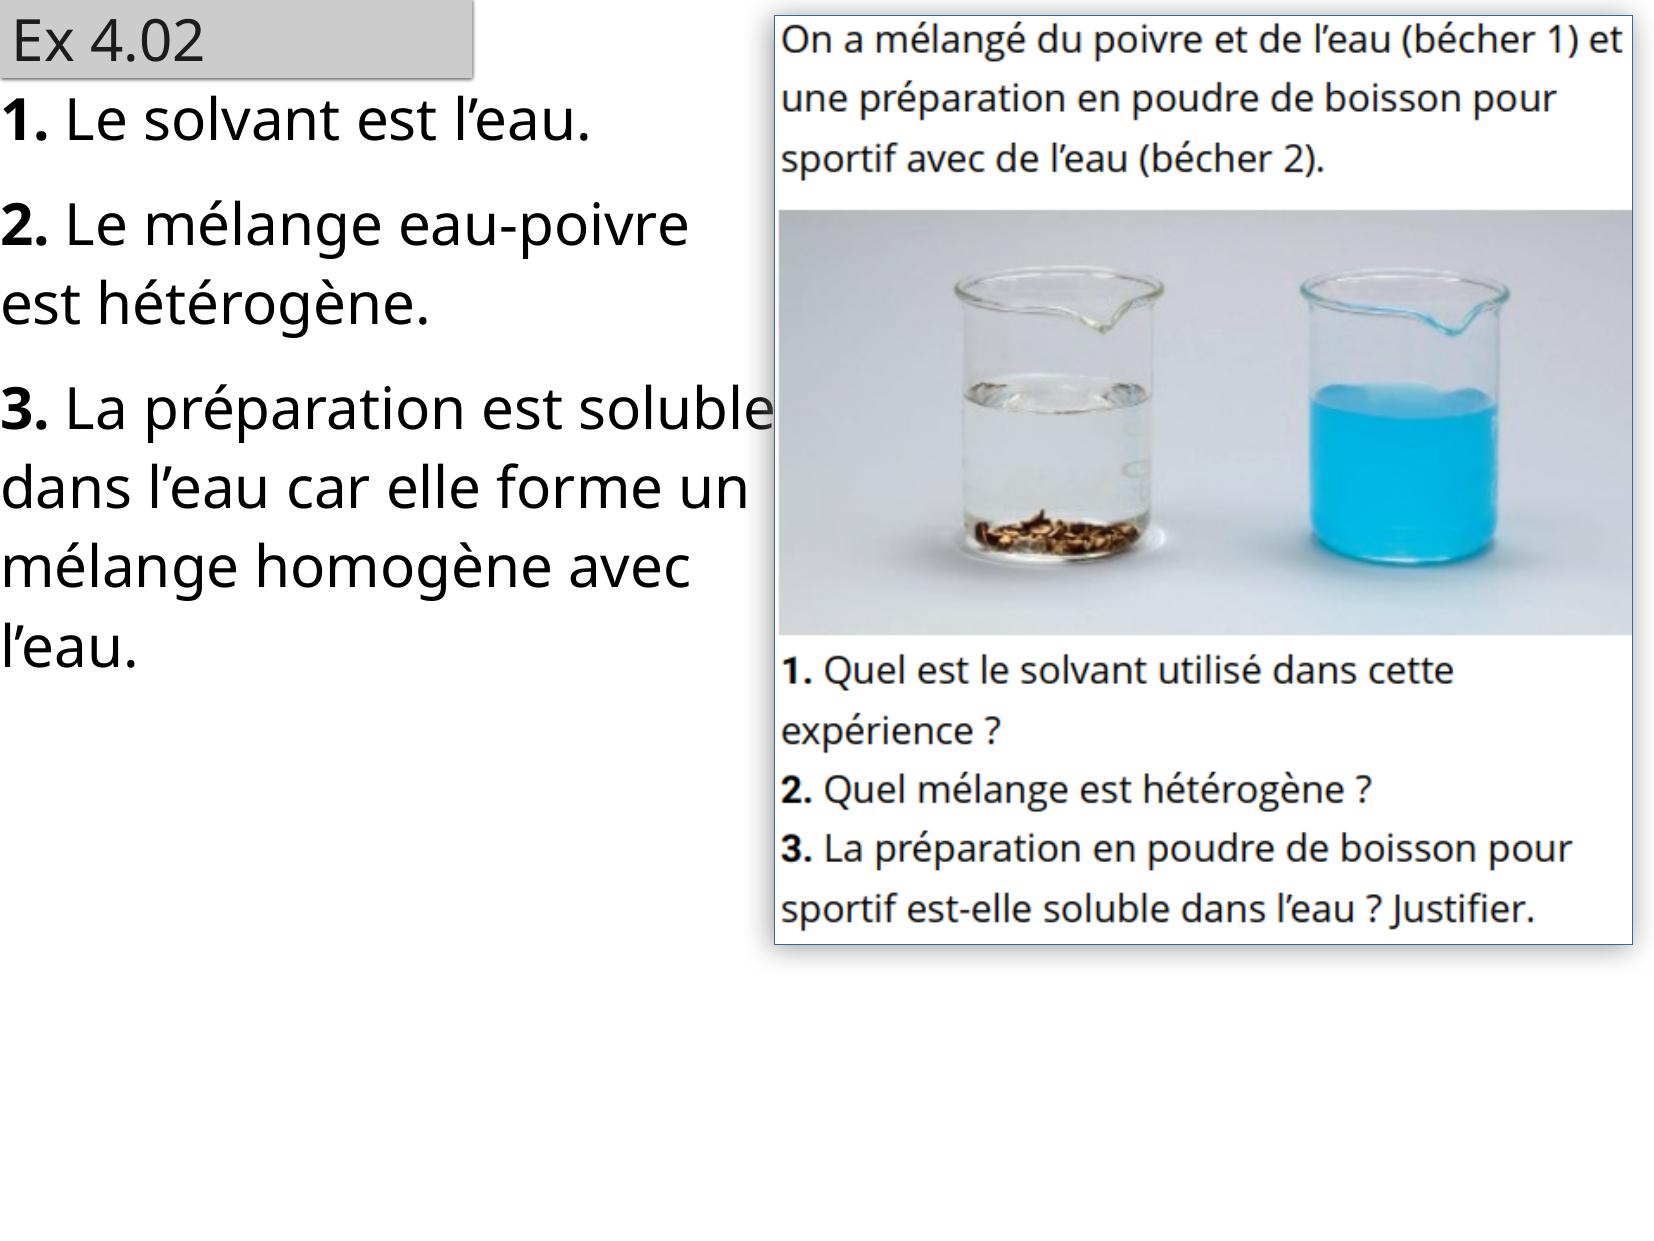

# Ex 4.02
1. Le solvant est l’eau.
2. Le mélange eau-poivre
est hétérogène.
3. La préparation est soluble
dans l’eau car elle forme un
mélange homogène avec
l’eau.